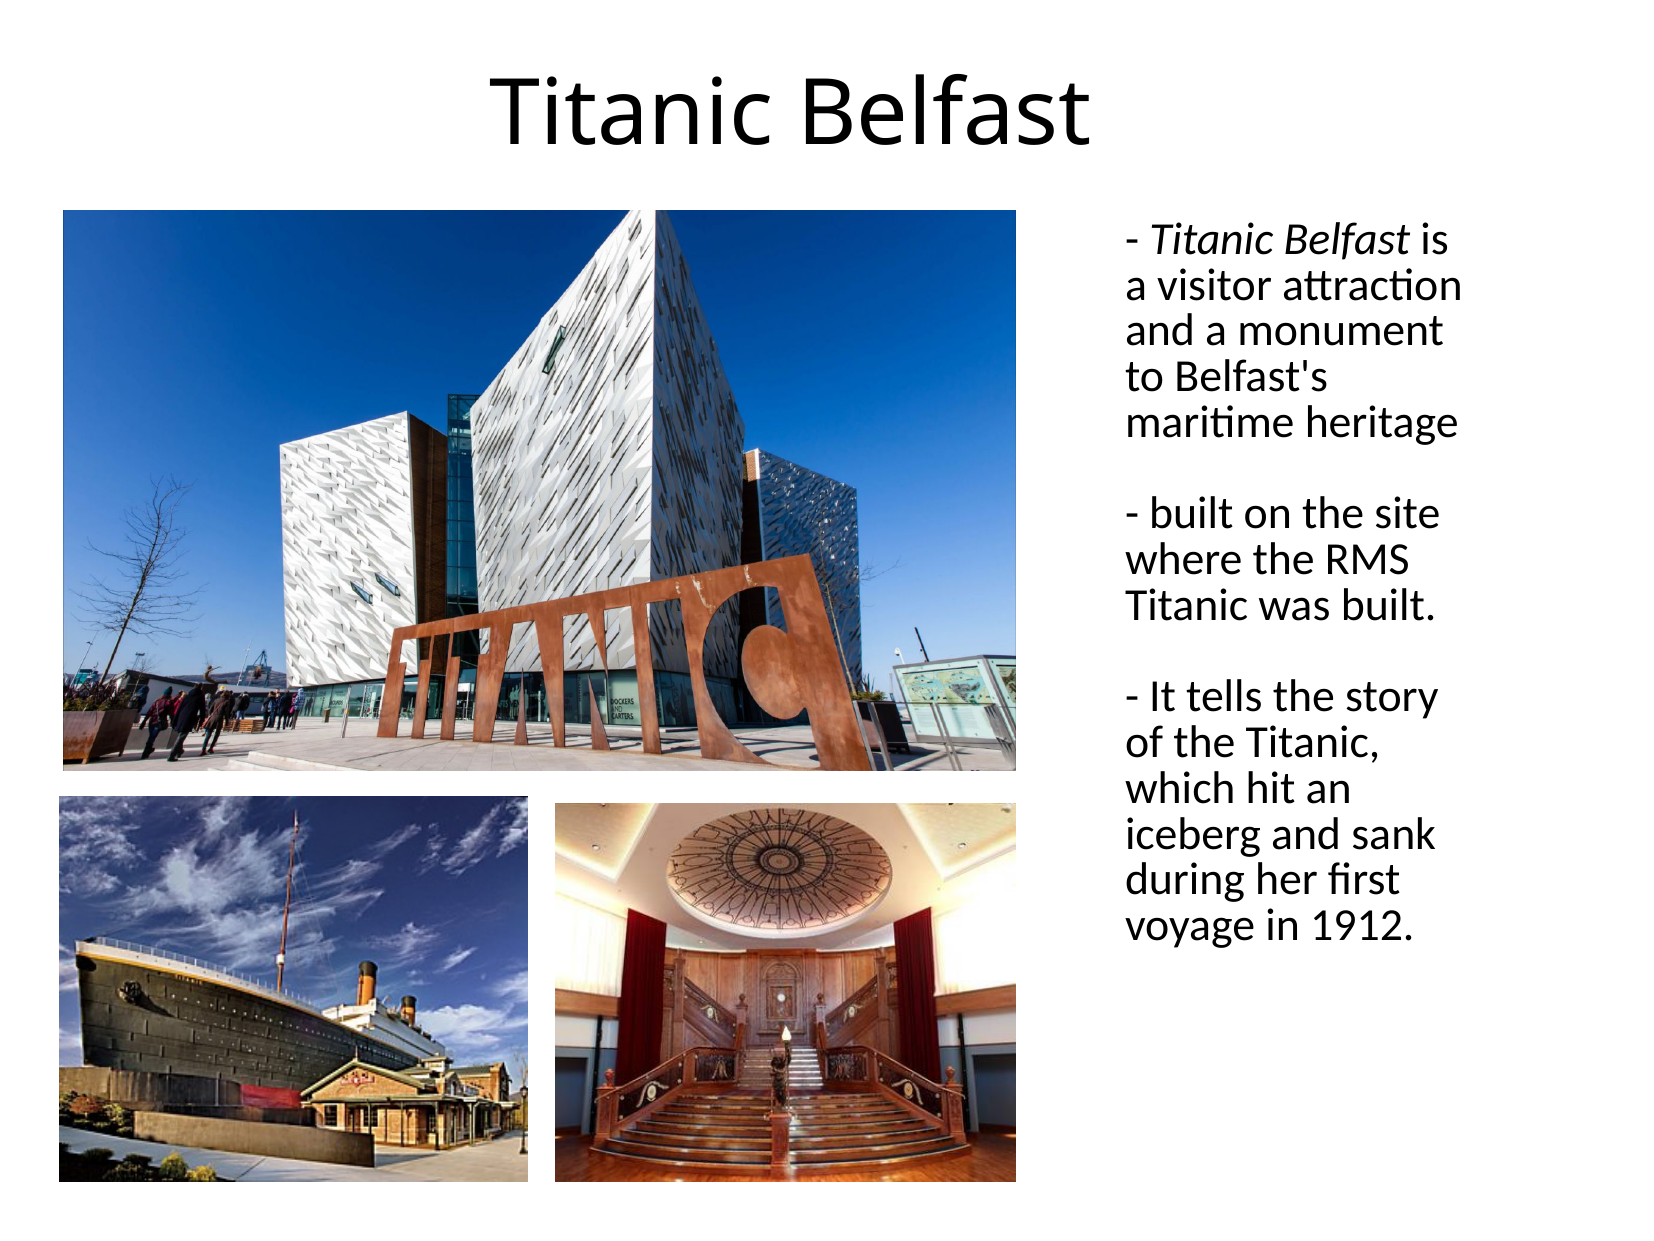

# Titanic Belfast
- Titanic Belfast is a visitor attraction and a monument to Belfast's maritime heritage
- built on the site where the RMS Titanic was built.
- It tells the story of the Titanic, which hit an iceberg and sank during her first voyage in 1912.